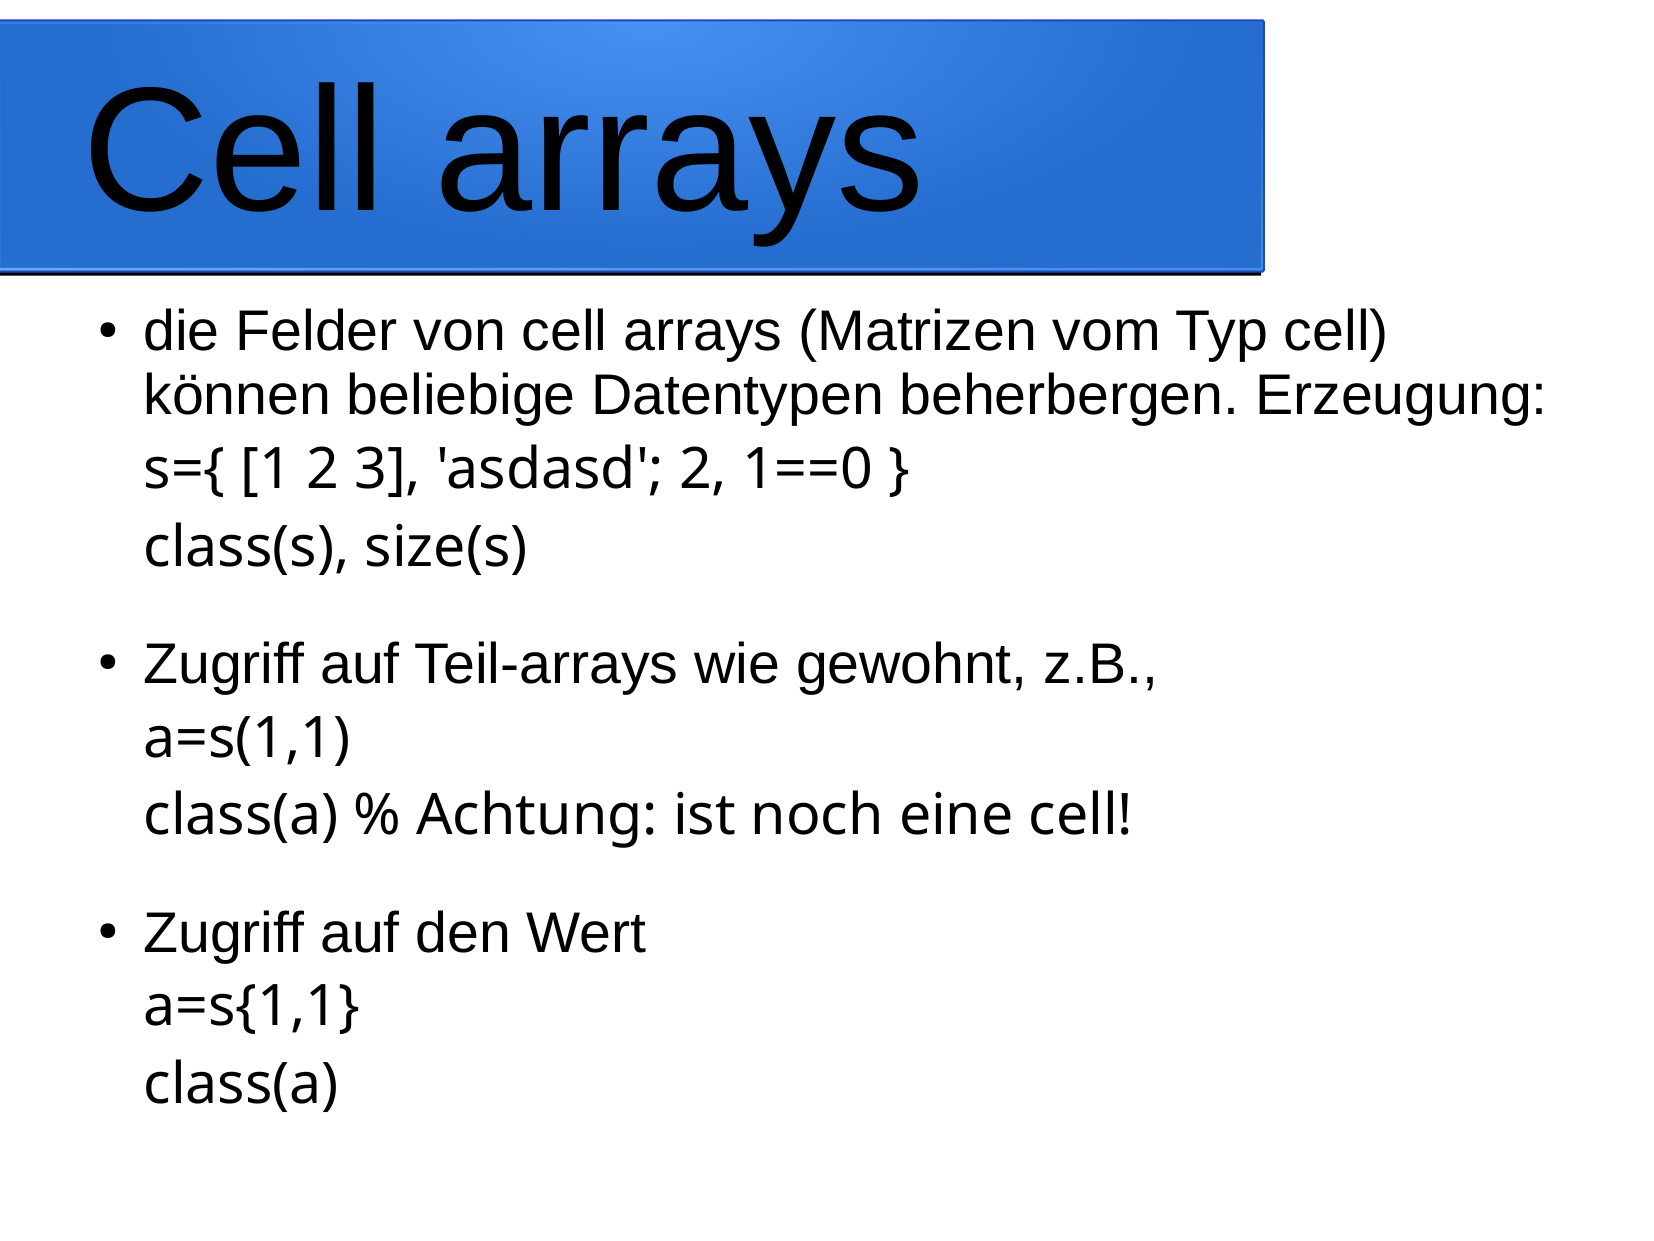

# Cell arrays
die Felder von cell arrays (Matrizen vom Typ cell) können beliebige Datentypen beherbergen. Erzeugung:
s={ [1 2 3], 'asdasd'; 2, 1==0 }
class(s), size(s)
Zugriff auf Teil-arrays wie gewohnt, z.B.,
a=s(1,1)
class(a) % Achtung: ist noch eine cell!
Zugriff auf den Wert
a=s{1,1}
class(a)